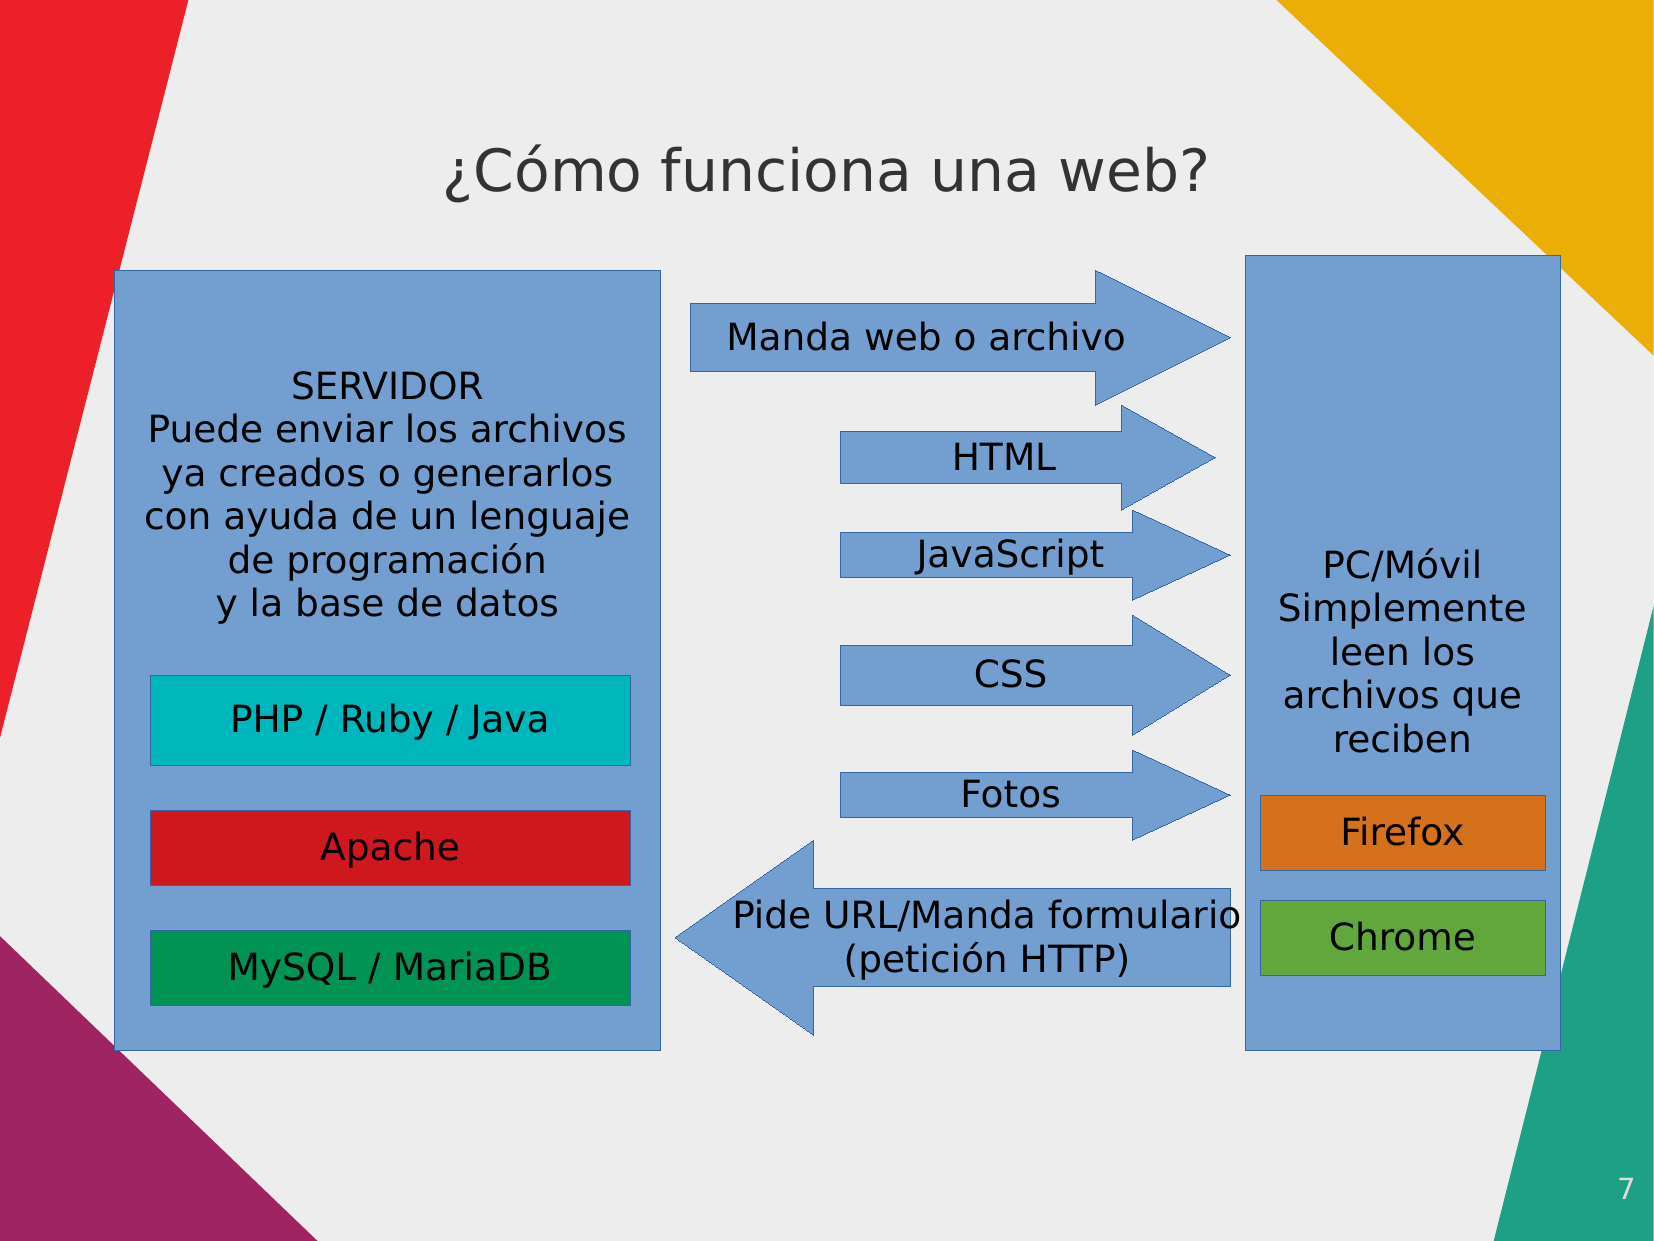

# ¿Cómo funciona una web?
PC/Móvil
Simplemente
leen los
archivos que
reciben
SERVIDOR
Puede enviar los archivos
ya creados o generarlos
con ayuda de un lenguaje
de programación
y la base de datos
Manda web o archivo
HTML
JavaScript
CSS
PHP / Ruby / Java
Fotos
Firefox
Apache
Pide URL/Manda formulario
(petición HTTP)
Chrome
MySQL / MariaDB
7